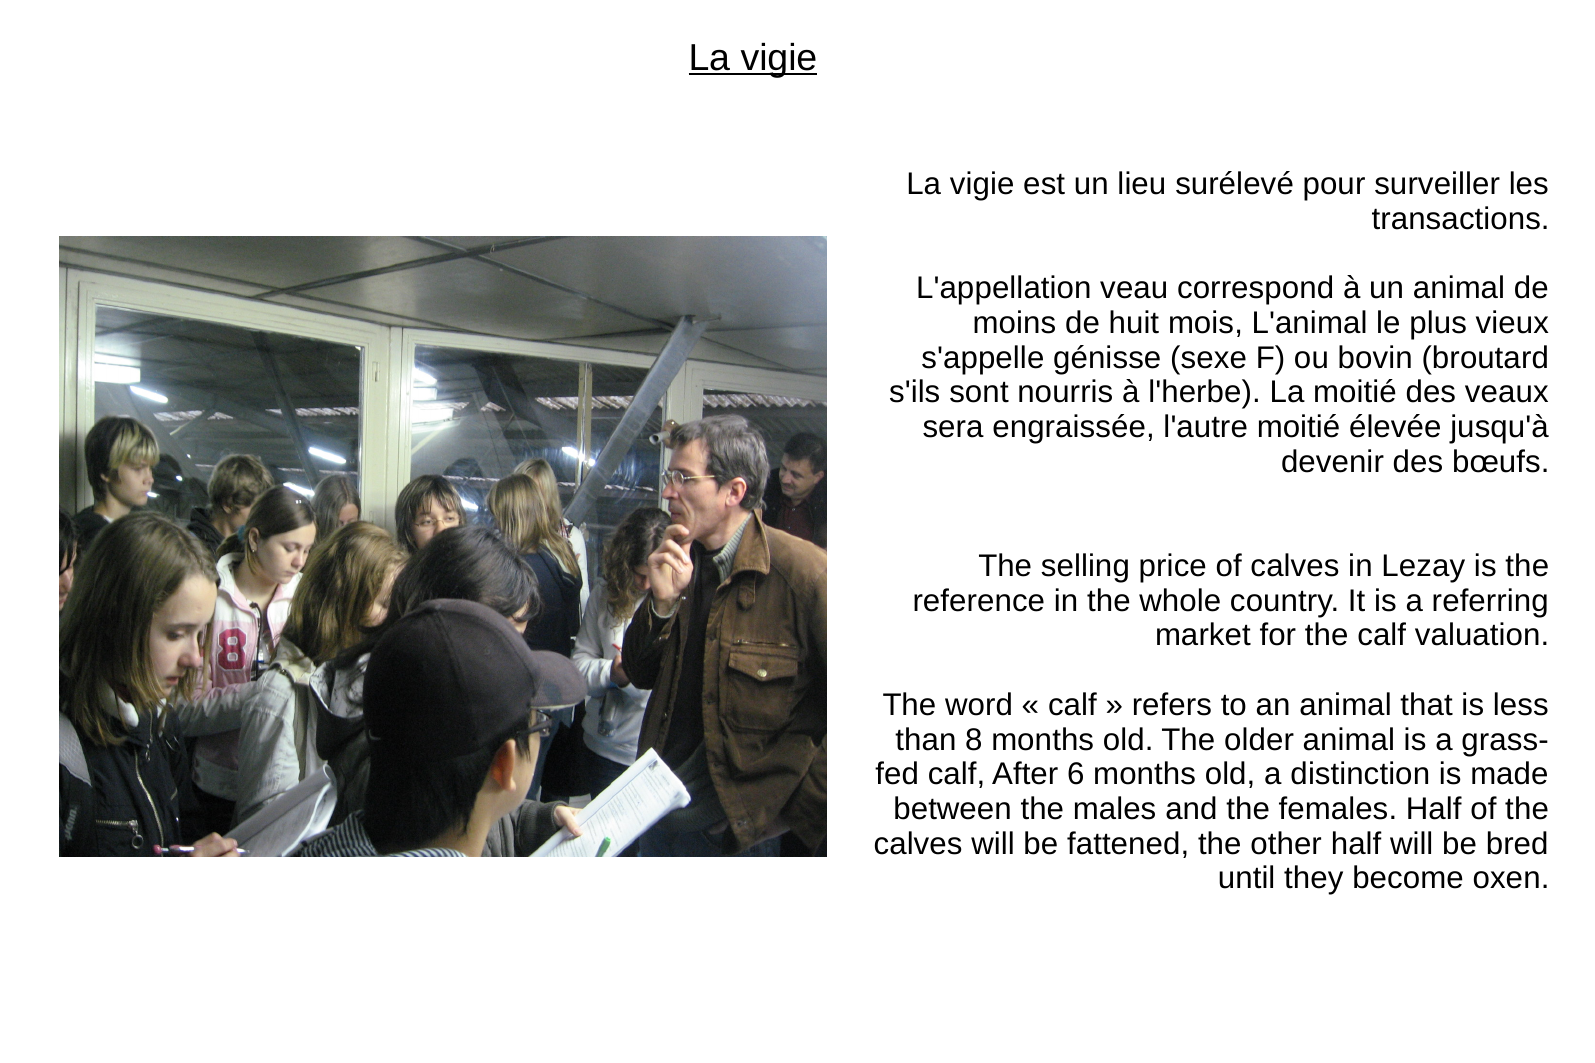

La vigie
La vigie est un lieu surélevé pour surveiller les transactions.
L'appellation veau correspond à un animal de moins de huit mois, L'animal le plus vieux s'appelle génisse (sexe F) ou bovin (broutard s'ils sont nourris à l'herbe). La moitié des veaux sera engraissée, l'autre moitié élevée jusqu'à devenir des bœufs.
The selling price of calves in Lezay is the reference in the whole country. It is a referring market for the calf valuation.
The word « calf » refers to an animal that is less than 8 months old. The older animal is a grass-fed calf, After 6 months old, a distinction is made between the males and the females. Half of the calves will be fattened, the other half will be bred until they become oxen.